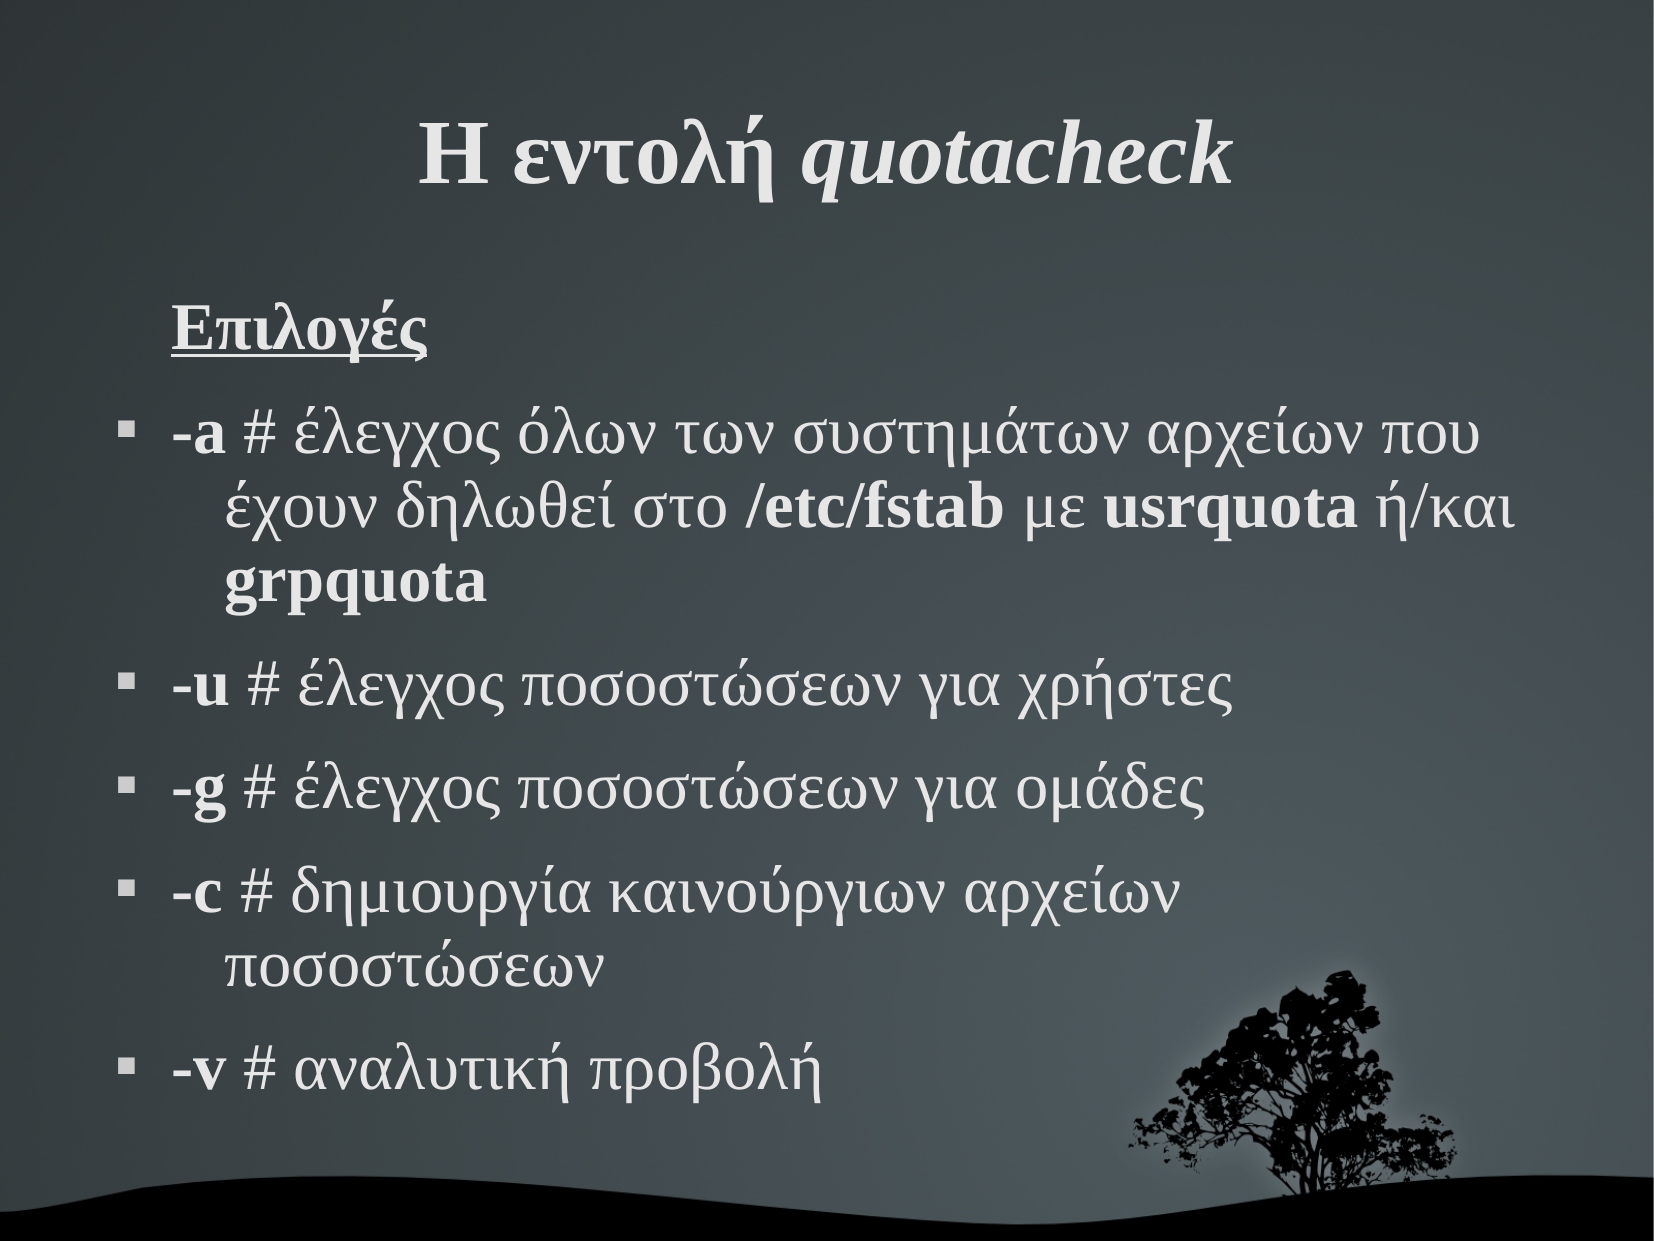

Η εντολή quotacheck
# Επιλογές
-a # έλεγχος όλων των συστημάτων αρχείων που έχουν δηλωθεί στο /etc/fstab με usrquota ή/και grpquota
-u # έλεγχος ποσοστώσεων για χρήστες
-g # έλεγχος ποσοστώσεων για ομάδες
-c # δημιουργία καινούργιων αρχείων ποσοστώσεων
-v # αναλυτική προβολή